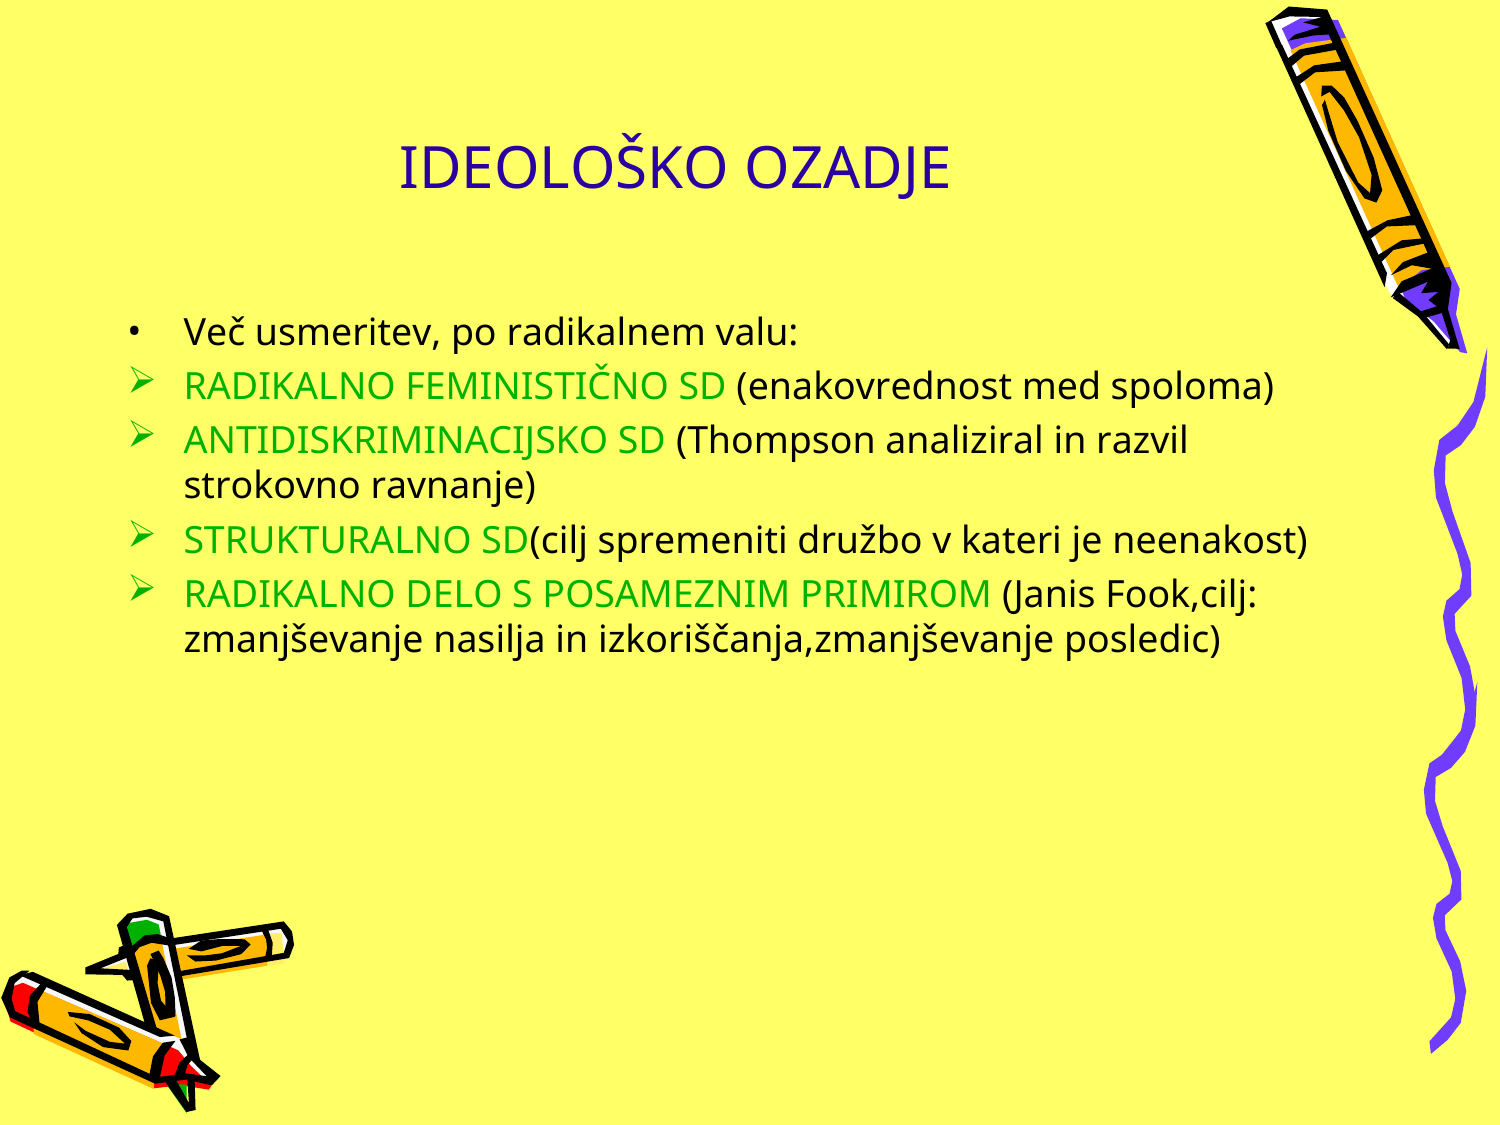

# IDEOLOŠKO OZADJE
Več usmeritev, po radikalnem valu:
RADIKALNO FEMINISTIČNO SD (enakovrednost med spoloma)
ANTIDISKRIMINACIJSKO SD (Thompson analiziral in razvil strokovno ravnanje)
STRUKTURALNO SD(cilj spremeniti družbo v kateri je neenakost)
RADIKALNO DELO S POSAMEZNIM PRIMIROM (Janis Fook,cilj: zmanjševanje nasilja in izkoriščanja,zmanjševanje posledic)